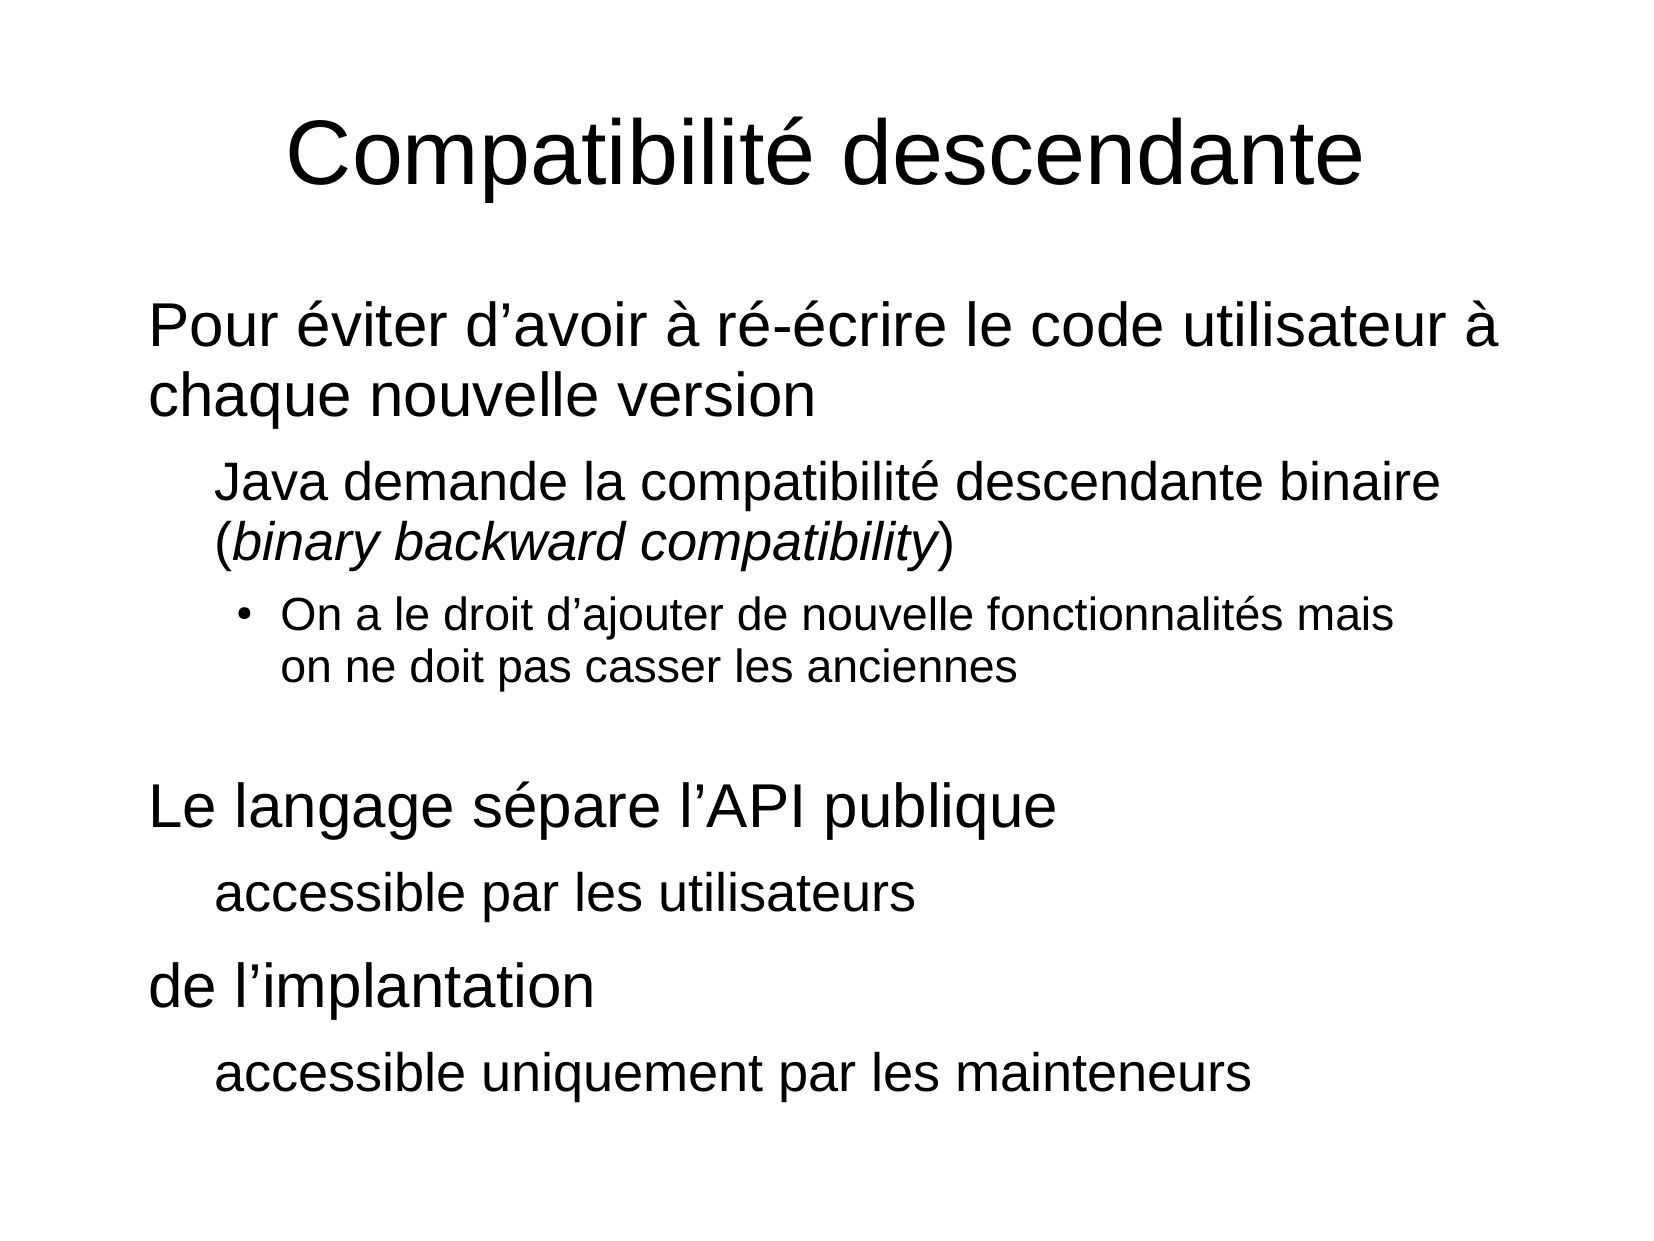

# Compatibilité descendante
Pour éviter d’avoir à ré-écrire le code utilisateur à chaque nouvelle version
Java demande la compatibilité descendante binaire (binary backward compatibility)
On a le droit d’ajouter de nouvelle fonctionnalités mais
on ne doit pas casser les anciennes
Le langage sépare l’API publique
accessible par les utilisateurs
de l’implantation
accessible uniquement par les mainteneurs